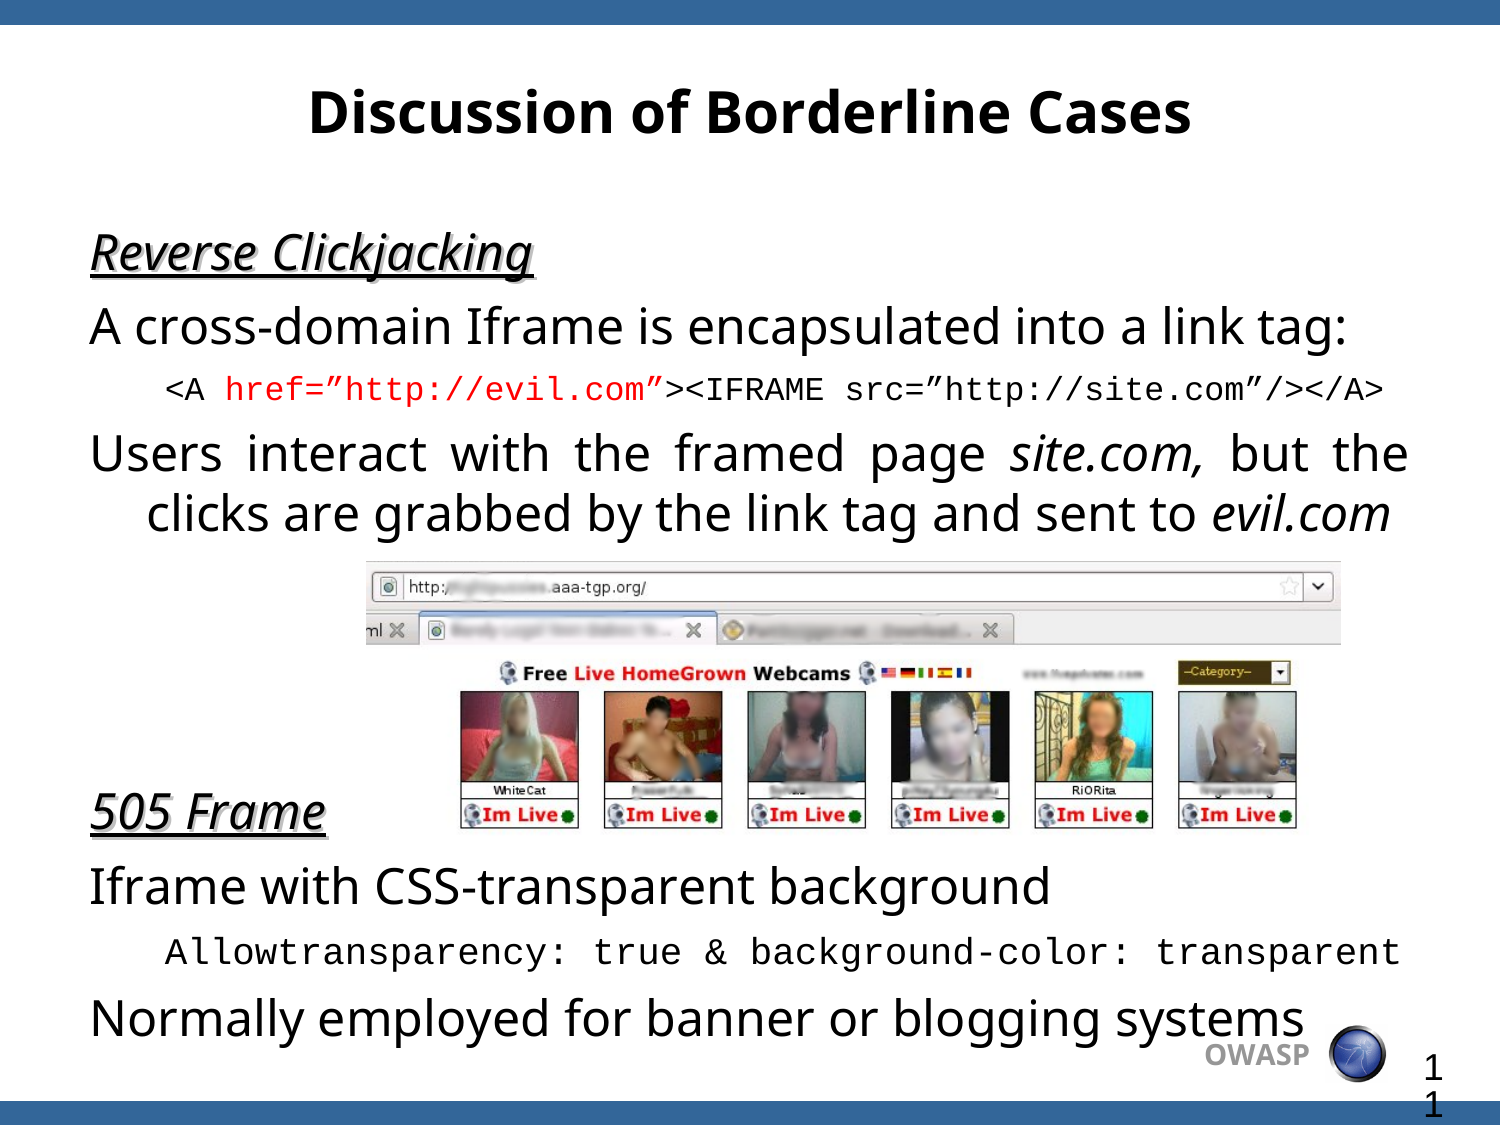

# Discussion of Borderline Cases
Reverse Clickjacking
A cross-domain Iframe is encapsulated into a link tag:
<A href=”http://evil.com”><IFRAME src=”http://site.com”/></A>
Users interact with the framed page site.com, but the clicks are grabbed by the link tag and sent to evil.com
505 Frame
Iframe with CSS-transparent background
Allowtransparency: true & background-color: transparent
Normally employed for banner or blogging systems
11